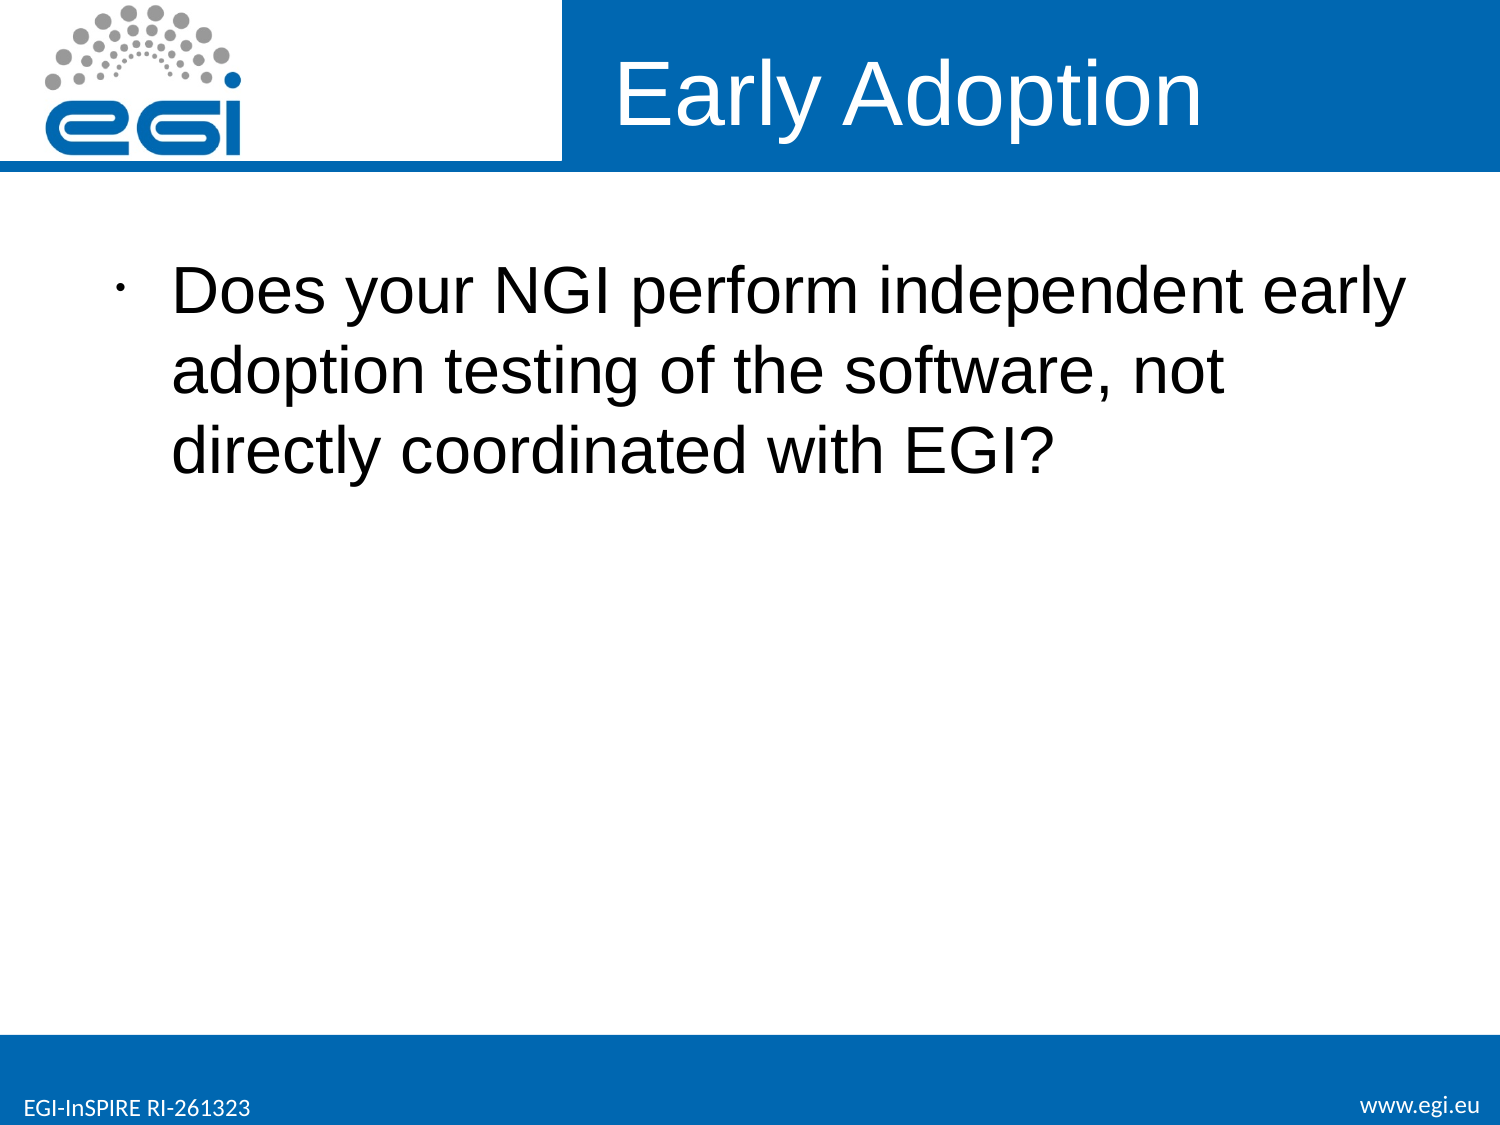

# Early Adoption
Does your NGI perform independent early adoption testing of the software, not directly coordinated with EGI?